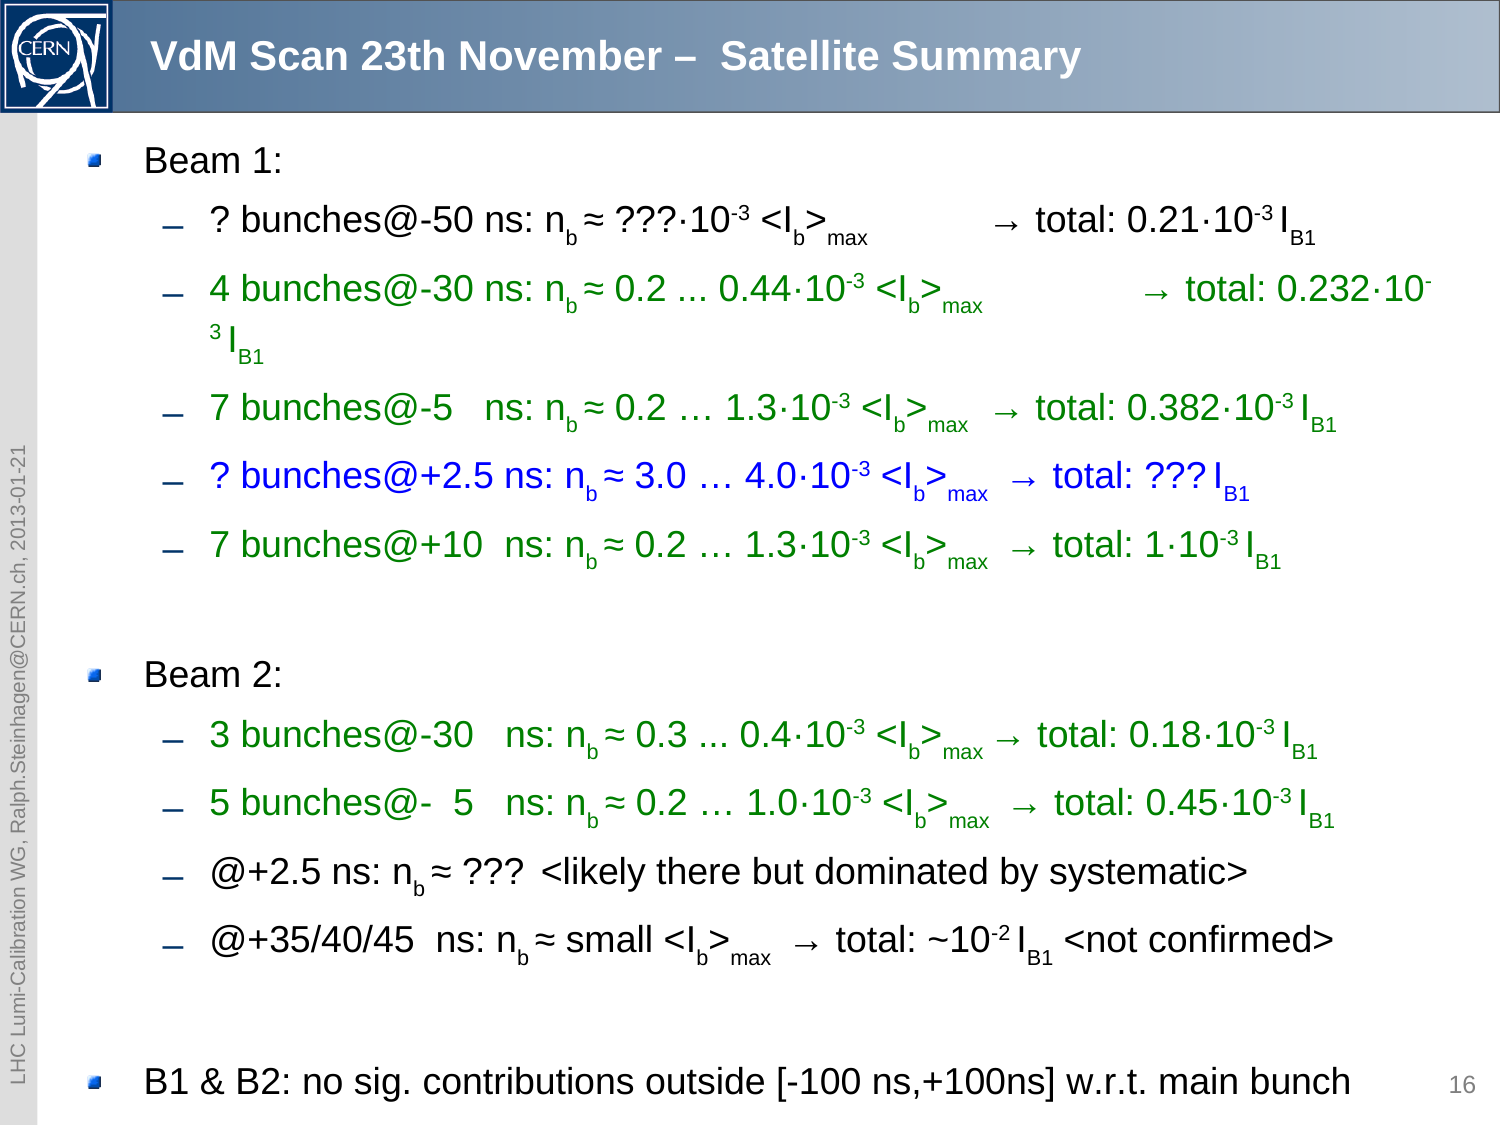

# VdM Scan 23th November – Satellite Summary
Beam 1:
? bunches@-50 ns: nb ≈ ???·10-3 <Ib>max 	→ total: 0.21·10-3 IB1
4 bunches@-30 ns: nb ≈ 0.2 ... 0.44·10-3 <Ib>max 	→ total: 0.232·10-3 IB1
7 bunches@-5 ns: nb ≈ 0.2 … 1.3·10-3 <Ib>max 	→ total: 0.382·10-3 IB1
? bunches@+2.5 ns: nb ≈ 3.0 … 4.0·10-3 <Ib>max → total: ??? IB1
7 bunches@+10 ns: nb ≈ 0.2 … 1.3·10-3 <Ib>max → total: 1·10-3 IB1
Beam 2:
3 bunches@-30 ns: nb ≈ 0.3 ... 0.4·10-3 <Ib>max → total: 0.18·10-3 IB1
5 bunches@- 5 ns: nb ≈ 0.2 … 1.0·10-3 <Ib>max → total: 0.45·10-3 IB1
@+2.5 ns: nb ≈ ??? <likely there but dominated by systematic>
@+35/40/45 ns: nb ≈ small <Ib>max → total: ~10-2 IB1 <not confirmed>
B1 & B2: no sig. contributions outside [-100 ns,+100ns] w.r.t. main bunch